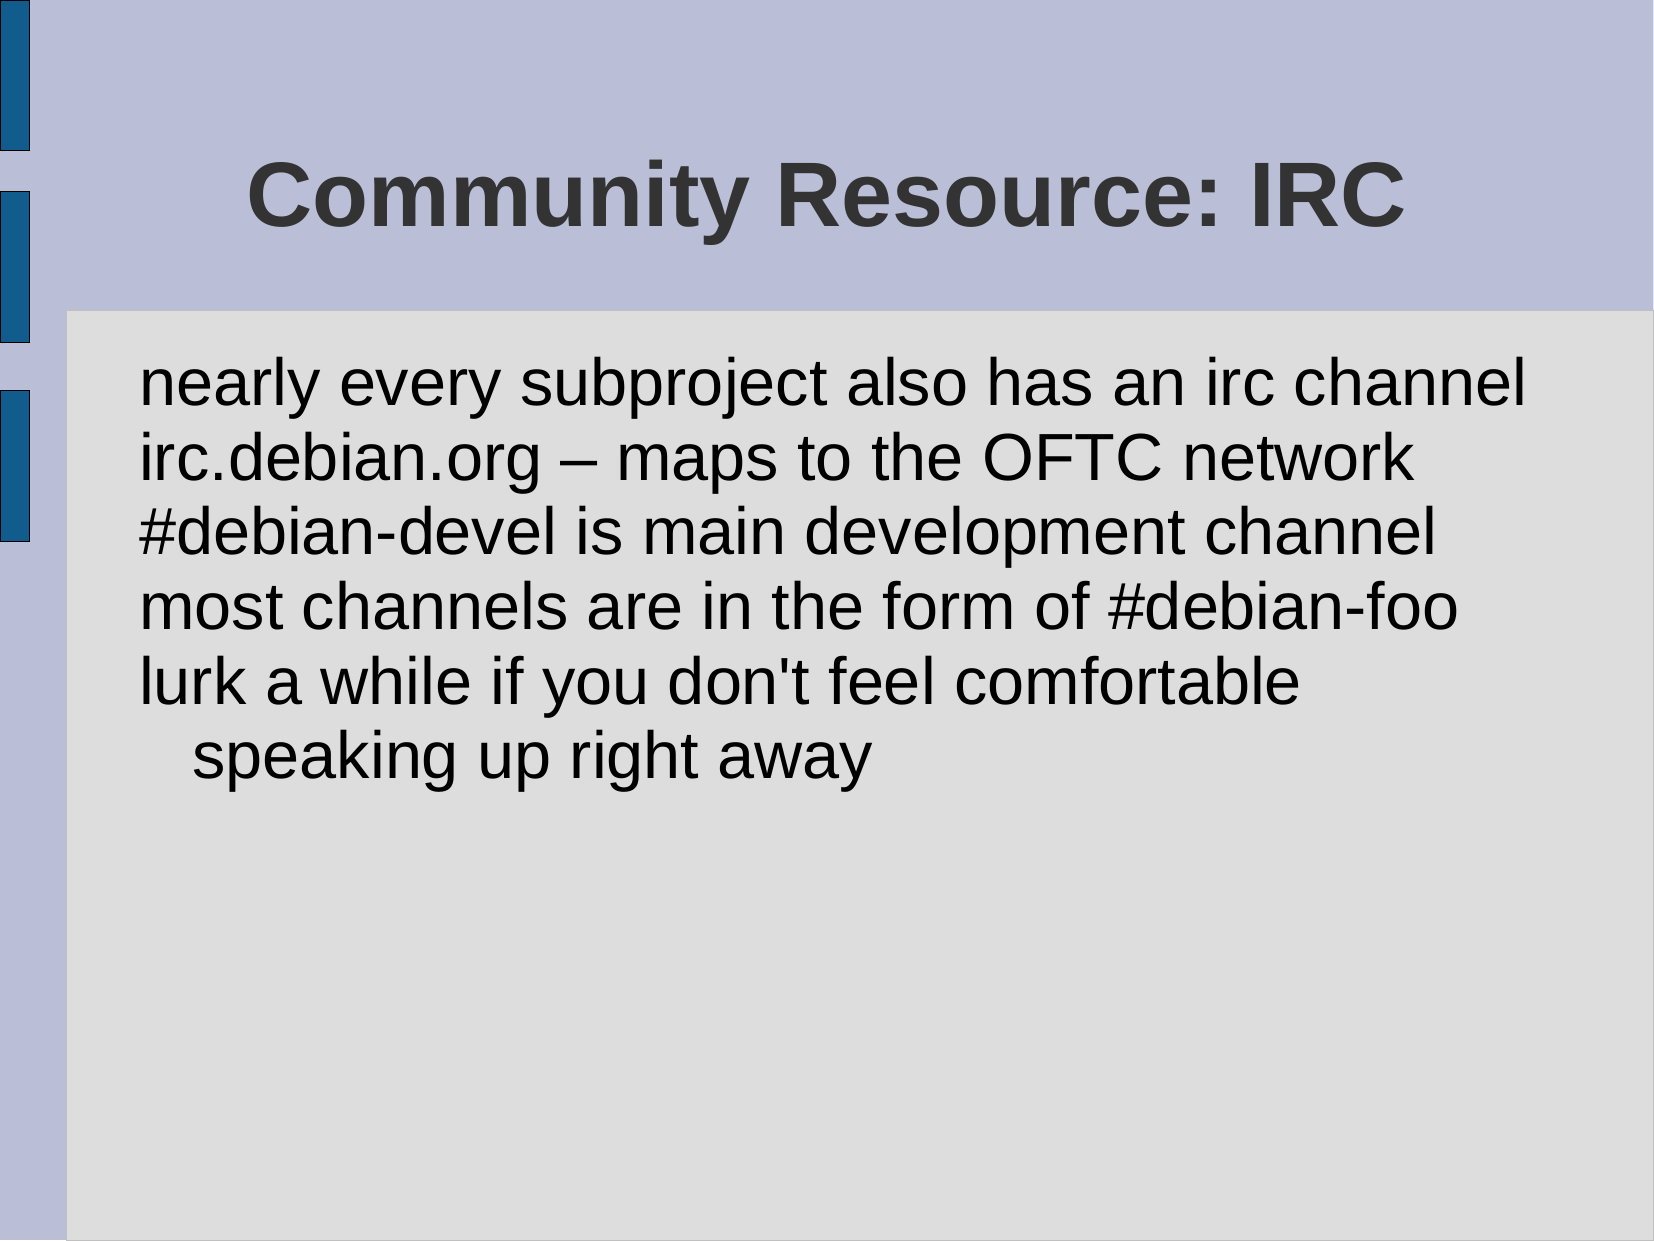

# Community Resource: IRC
nearly every subproject also has an irc channel
irc.debian.org – maps to the OFTC network
#debian-devel is main development channel
most channels are in the form of #debian-foo
lurk a while if you don't feel comfortable speaking up right away